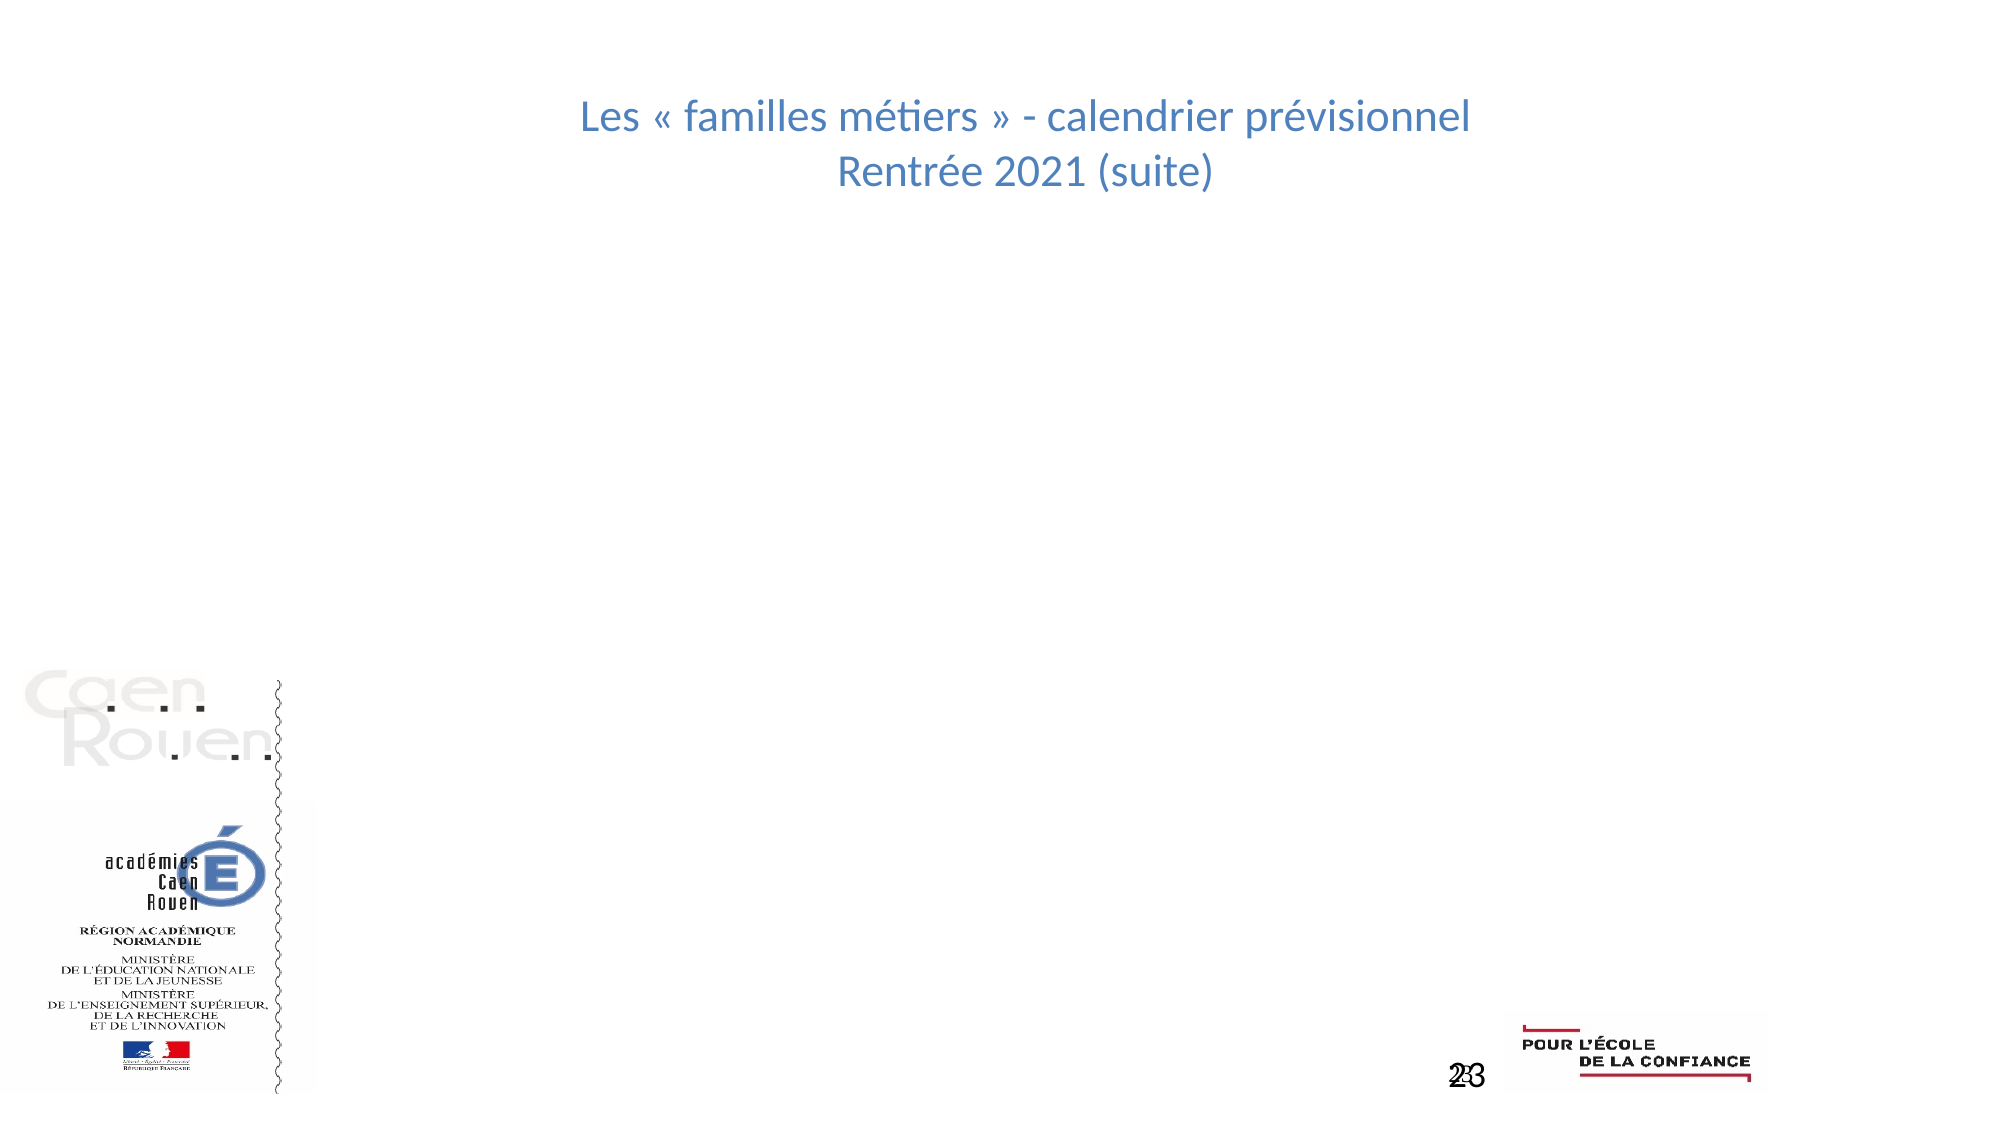

# Les « familles métiers » - calendrier prévisionnel Rentrée 2021 (suite)
Technicien constructeur bois
Pilote de ligne de production
Technicien menuisier agenceur
Procédés de la chimie, de l’eau et des papiers-cartons
Technicien de scierie
Métiers du bois
Métiers du pilotage d’installations automatisées
Technicien de fabrication bois et matériaux associés
Étude et réalisation d’agencement